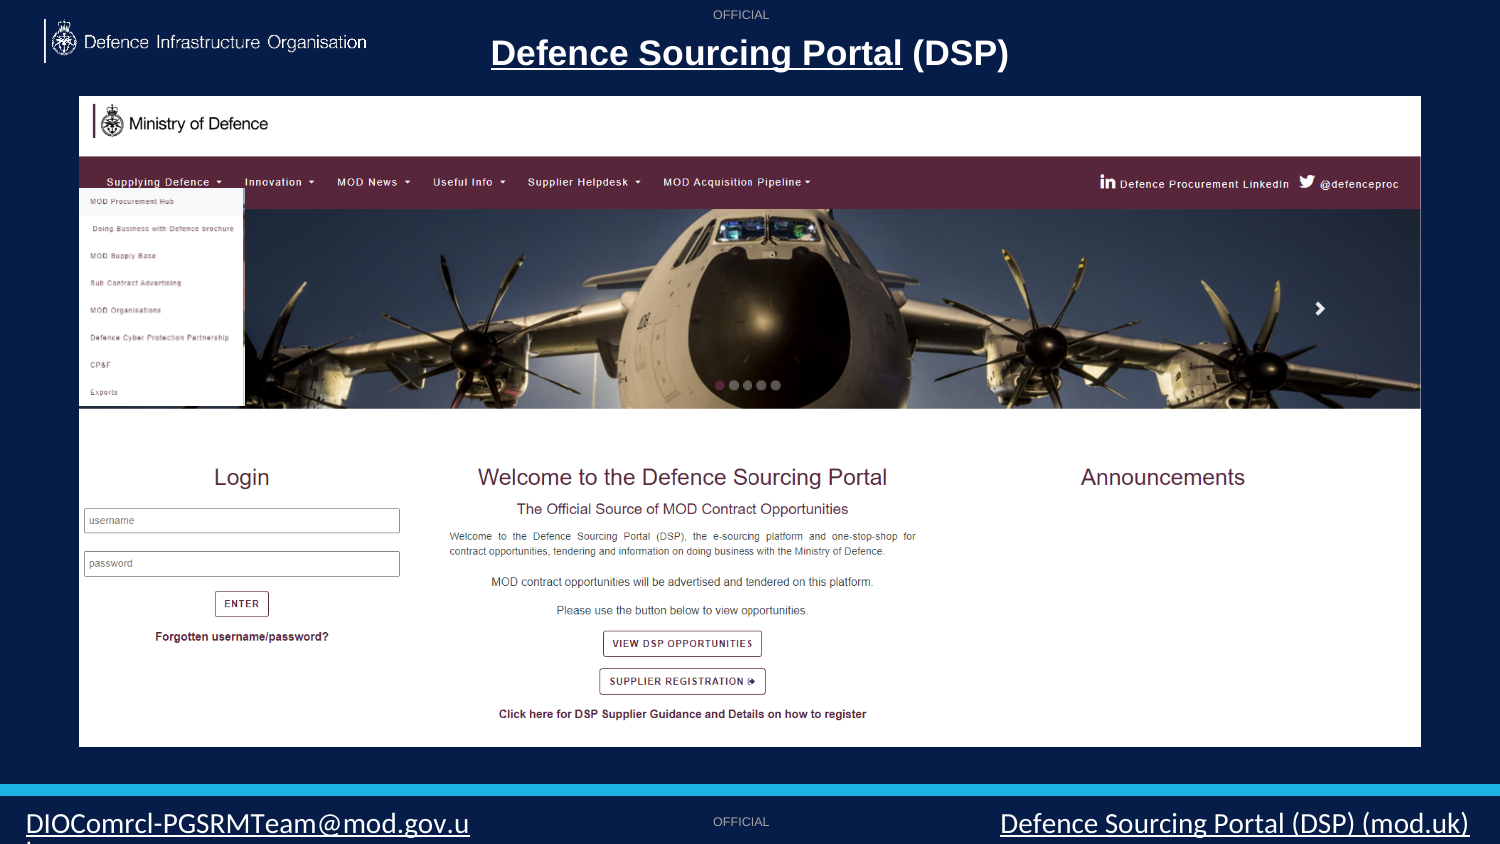

# Defence Sourcing Portal (DSP)
DIOComrcl-PGSRMTeam@mod.gov.uk
Defence Sourcing Portal (DSP) (mod.uk)